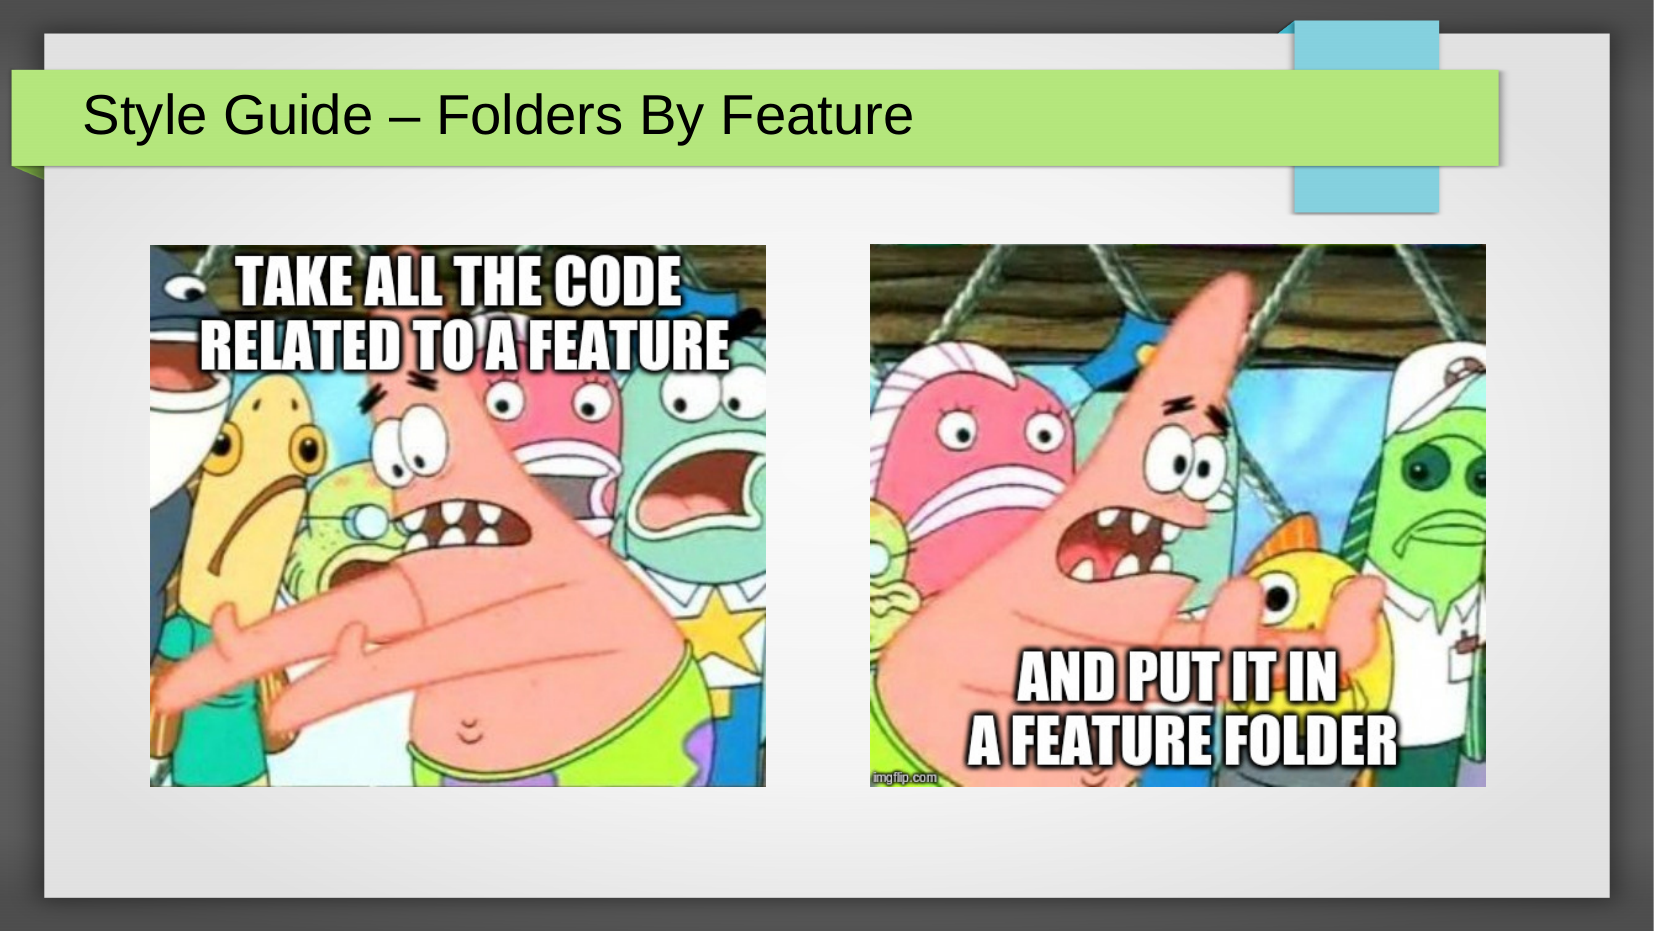

# Style Guide – Folders By Feature